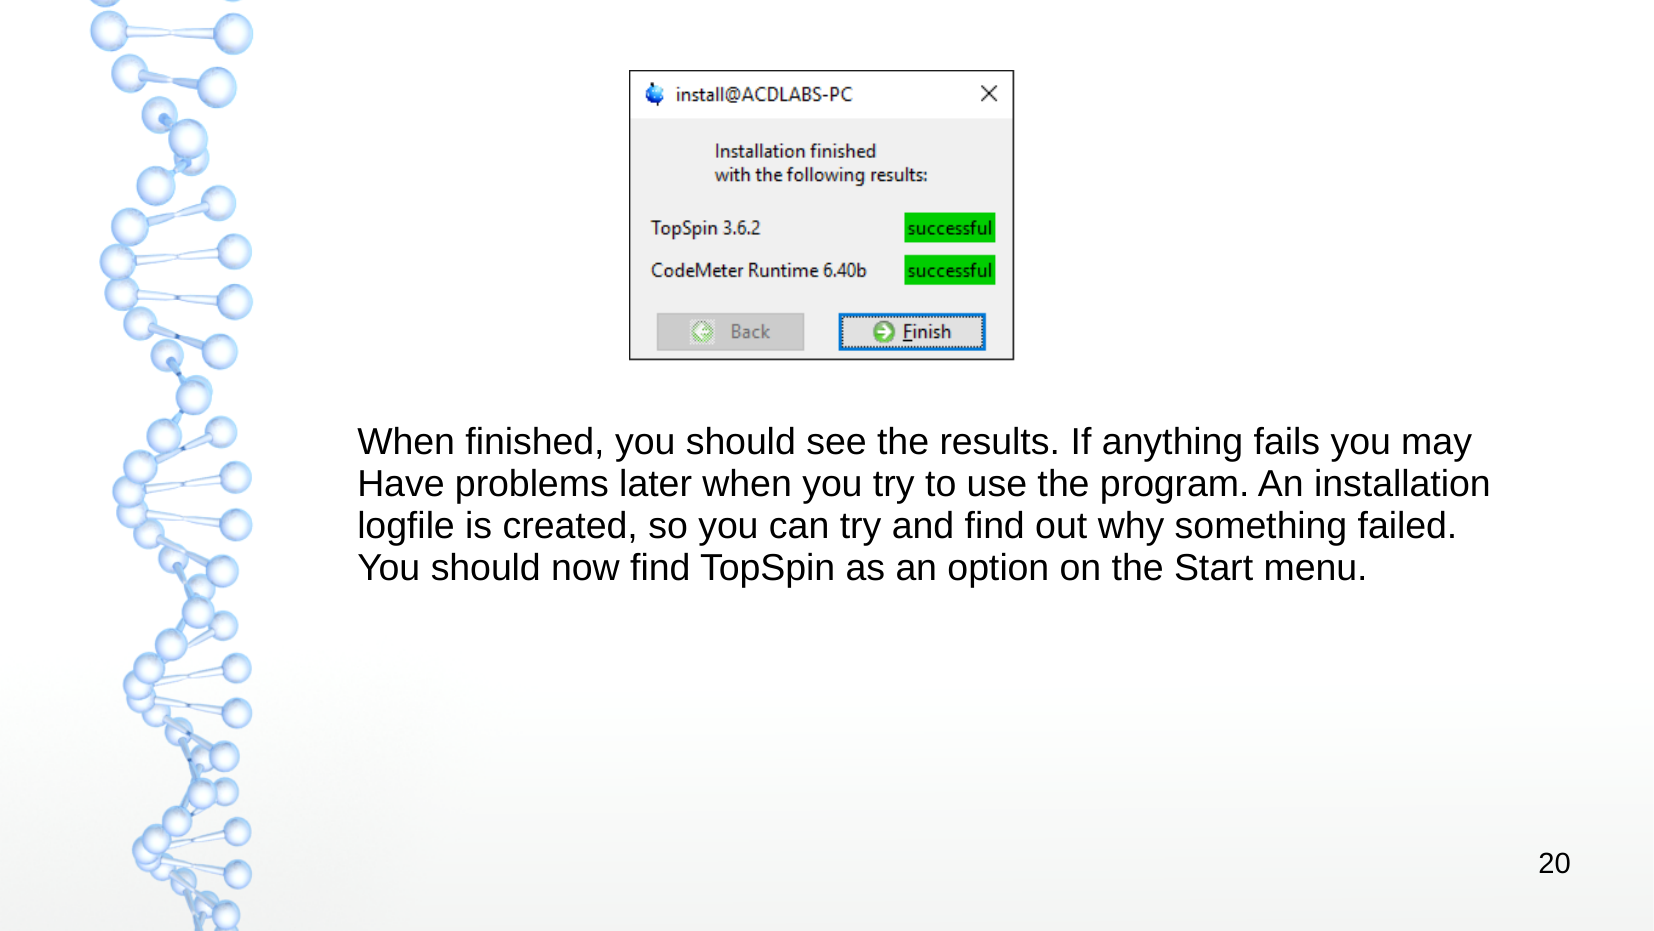

When finished, you should see the results. If anything fails you may
Have problems later when you try to use the program. An installation
logfile is created, so you can try and find out why something failed.
You should now find TopSpin as an option on the Start menu.
20